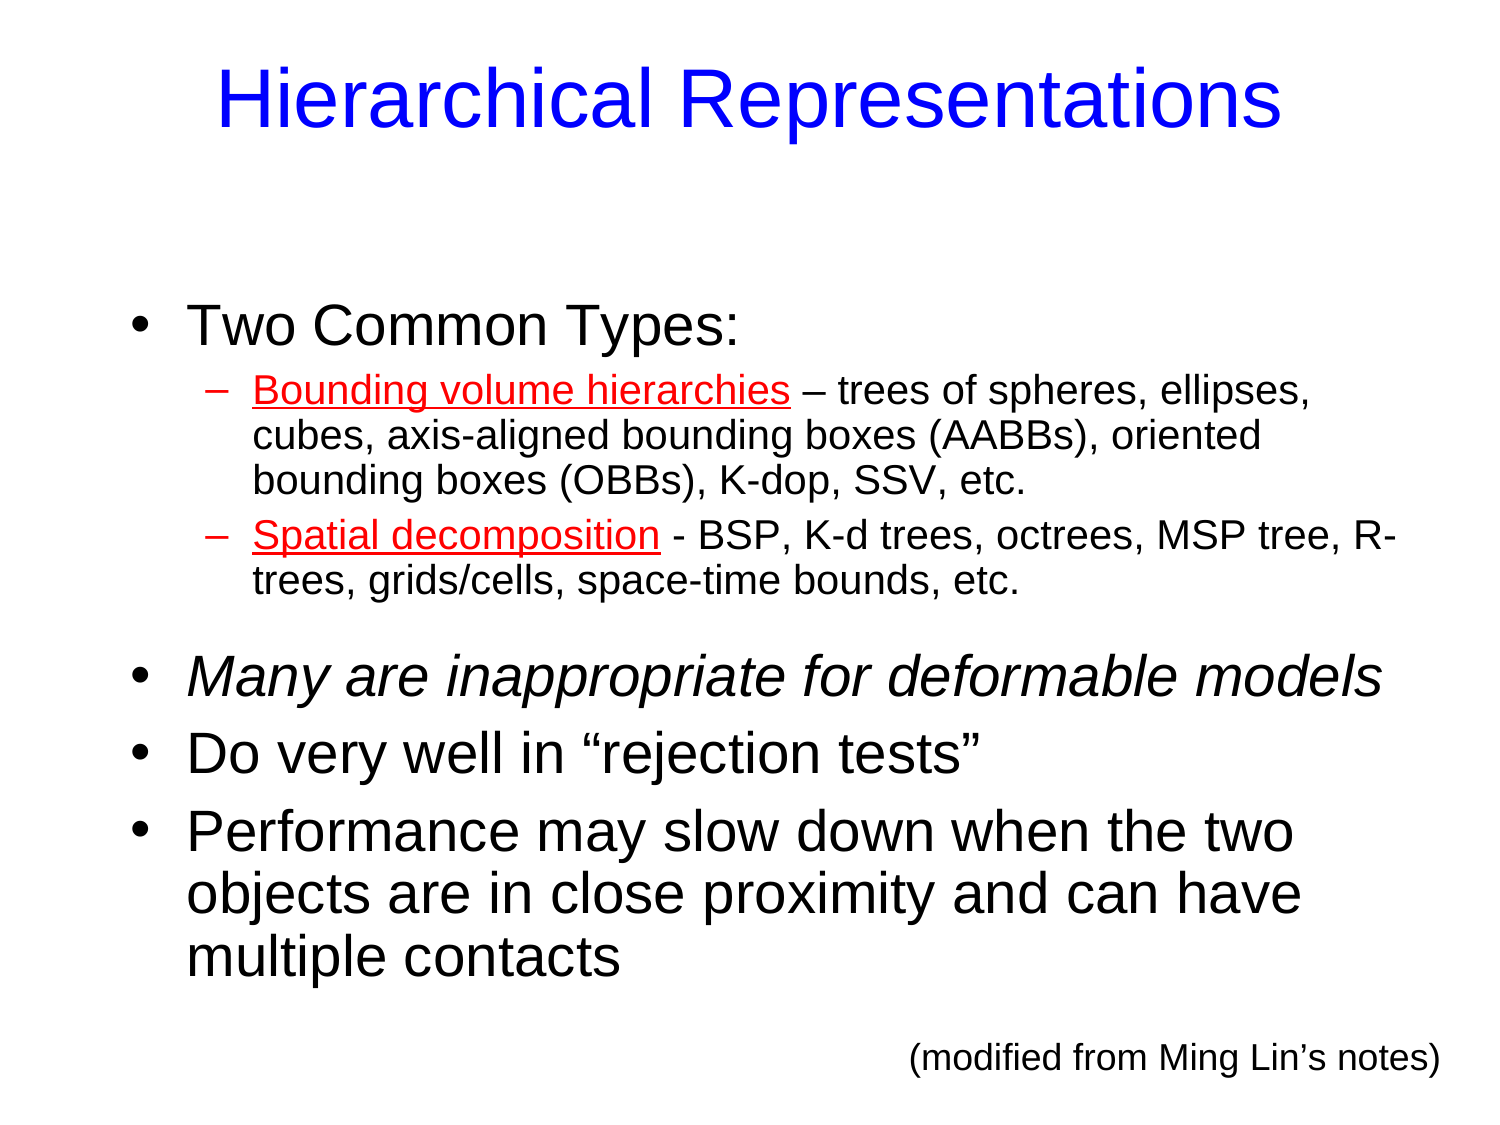

# Hierarchical Representations
Two Common Types:
Bounding volume hierarchies – trees of spheres, ellipses, cubes, axis-aligned bounding boxes (AABBs), oriented bounding boxes (OBBs), K-dop, SSV, etc.
Spatial decomposition - BSP, K-d trees, octrees, MSP tree, R-trees, grids/cells, space-time bounds, etc.
Many are inappropriate for deformable models
Do very well in “rejection tests”
Performance may slow down when the two objects are in close proximity and can have multiple contacts
(modified from Ming Lin’s notes)